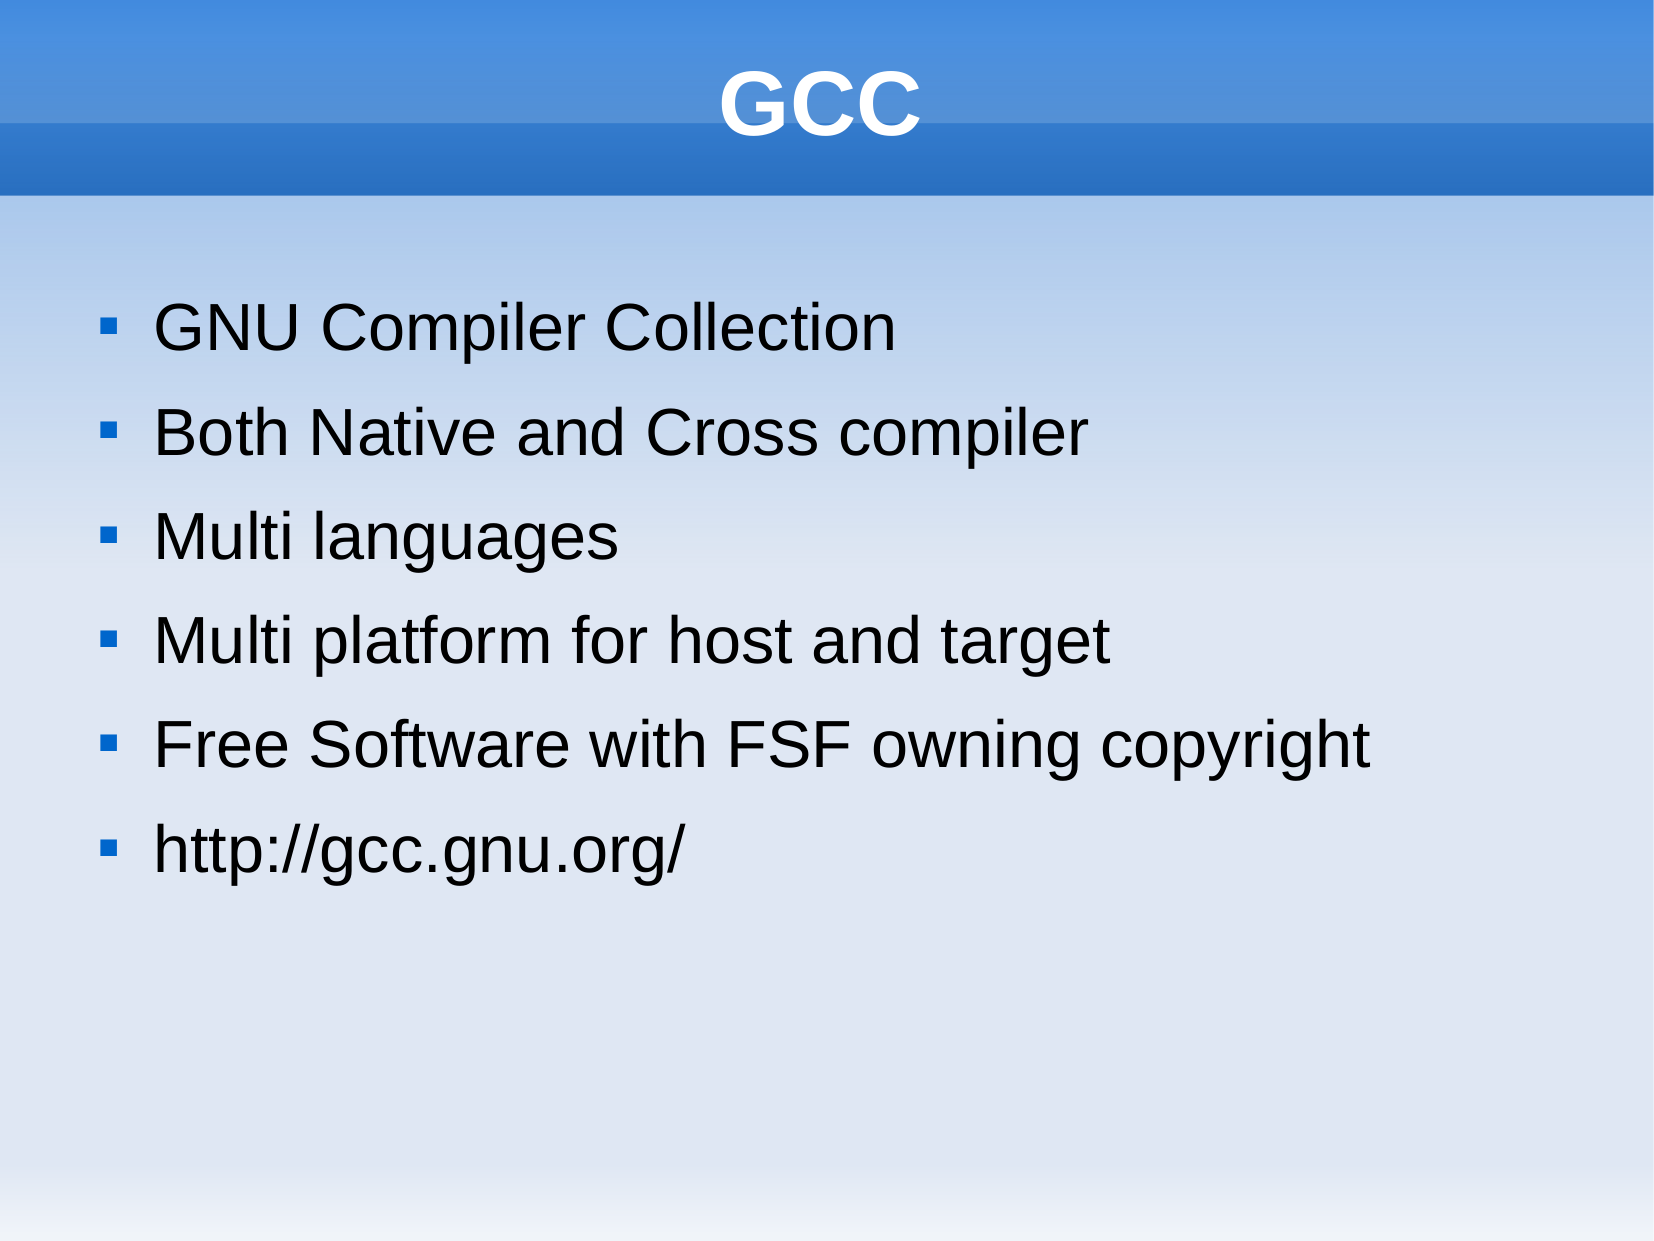

# GCC
GNU Compiler Collection
Both Native and Cross compiler
Multi languages
Multi platform for host and target
Free Software with FSF owning copyright
http://gcc.gnu.org/